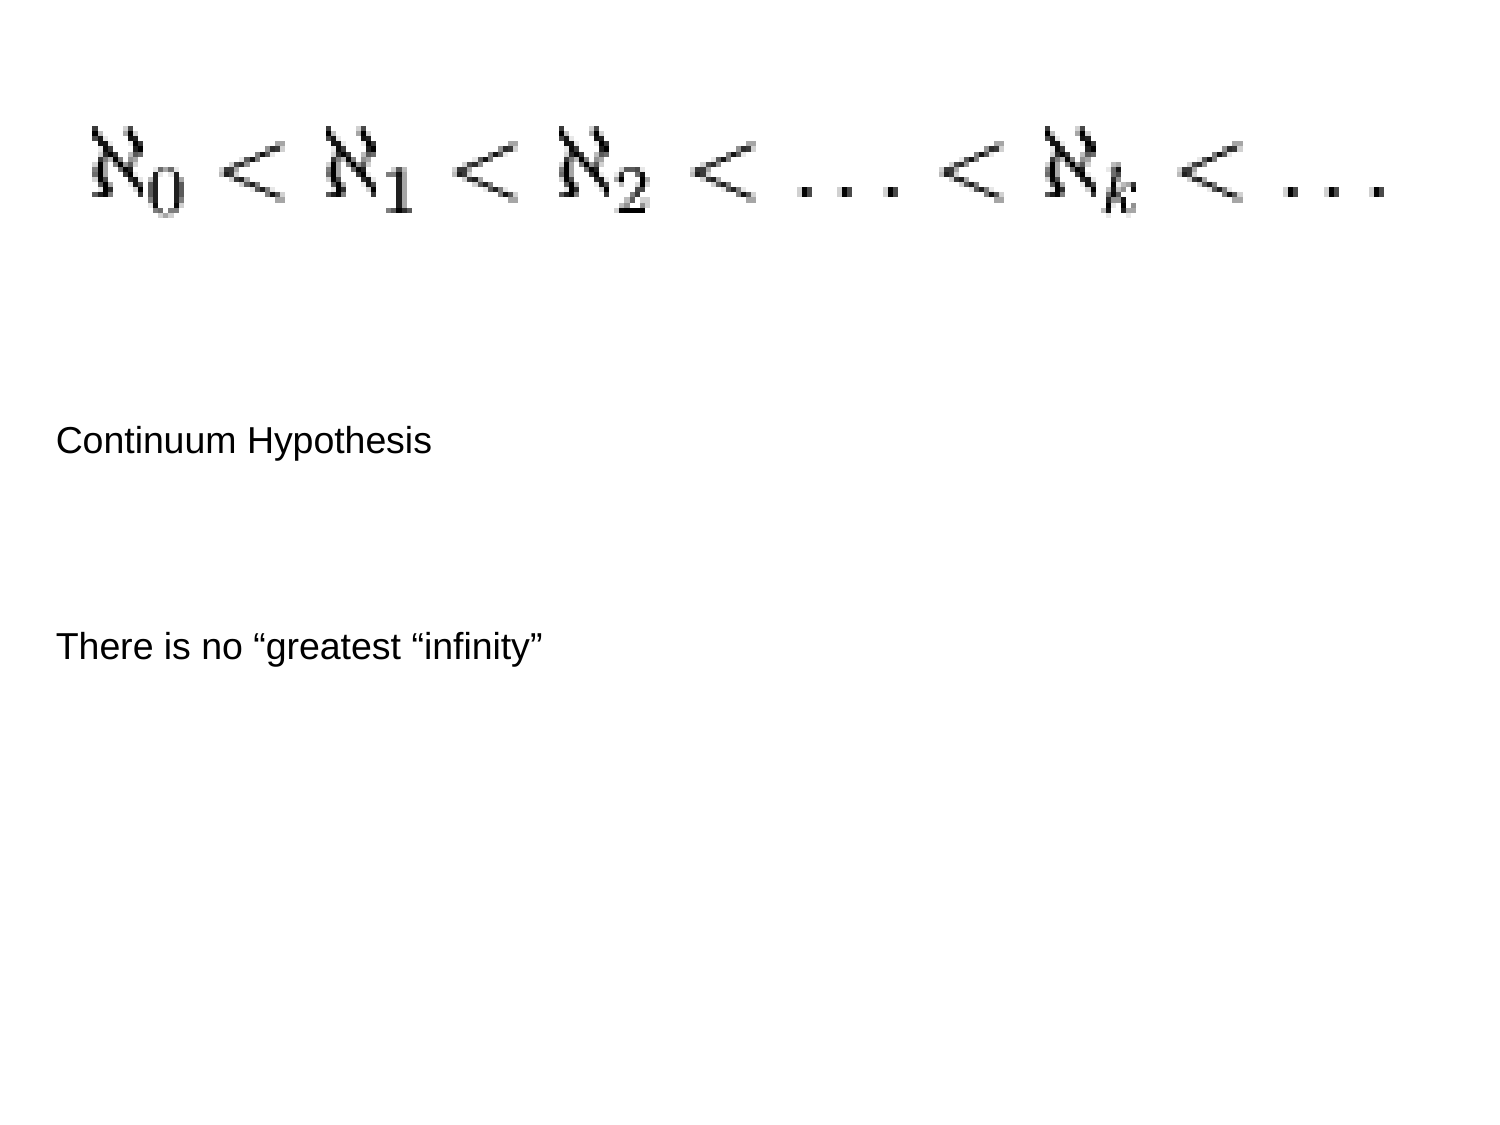

Continuum Hypothesis
There is no “greatest “infinity”